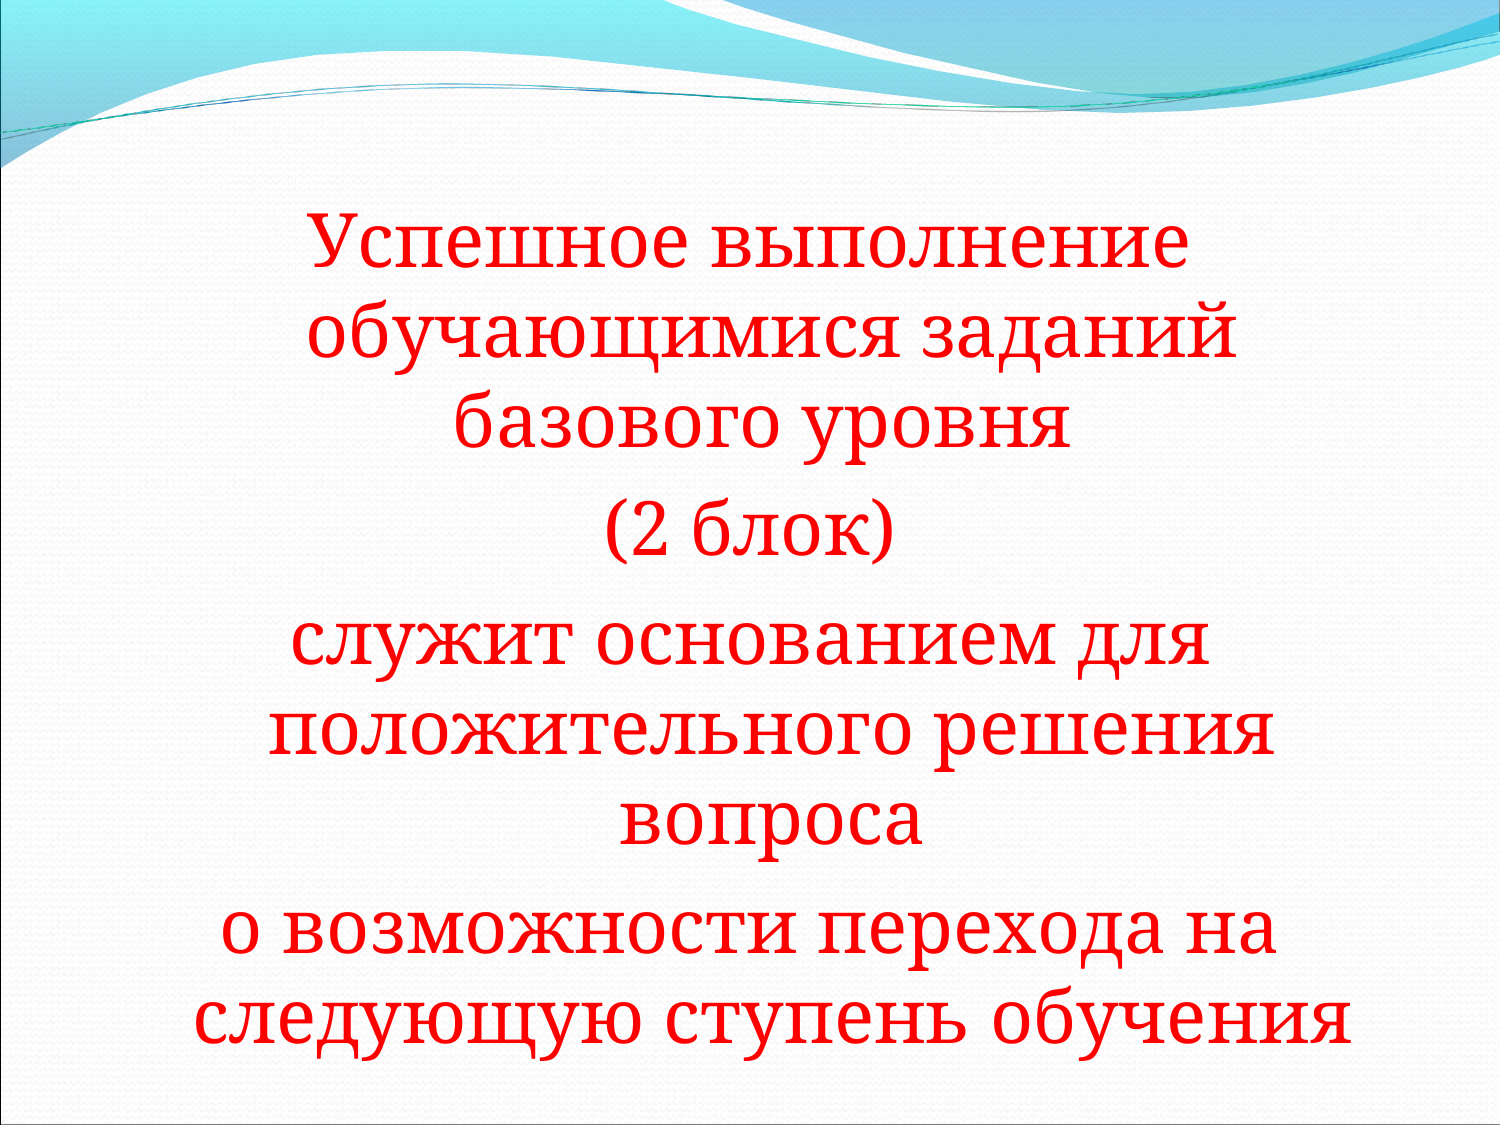

# Успешное выполнение обучающимися заданий базового уровня
(2 блок)
служит основанием для положительного решения вопроса
о возможности перехода на следующую ступень обучения